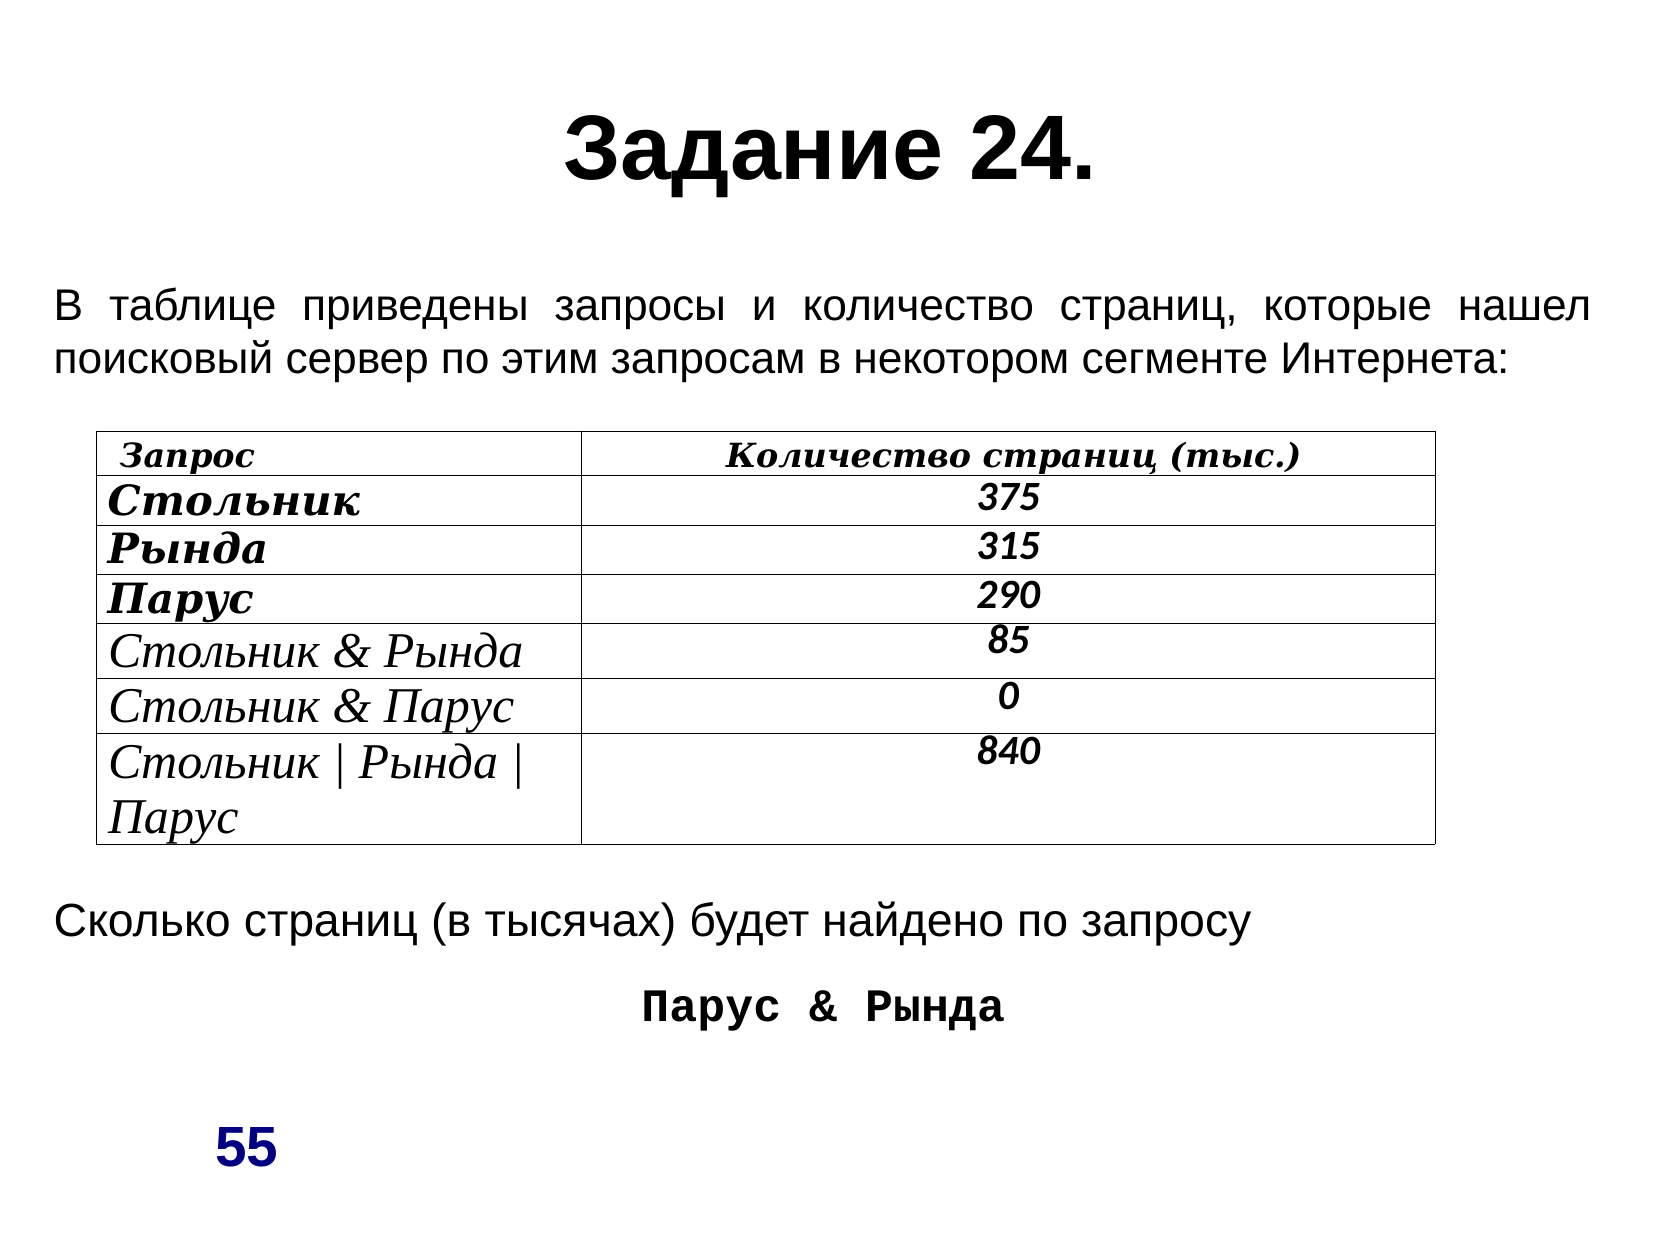

# Задание 24.
В таблице приведены запросы и количество страниц, которые нашел поисковый сервер по этим запросам в некотором сегменте Интернета:
Сколько страниц (в тысячах) будет найдено по запросу
Парус & Рында
 	 55
| Запрос | Количество страниц (тыс.) |
| --- | --- |
| Стольник | 375 |
| Рында | 315 |
| Парус | 290 |
| Стольник & Рында | 85 |
| Стольник & Парус | 0 |
| Стольник | Рында | Парус | 840 |